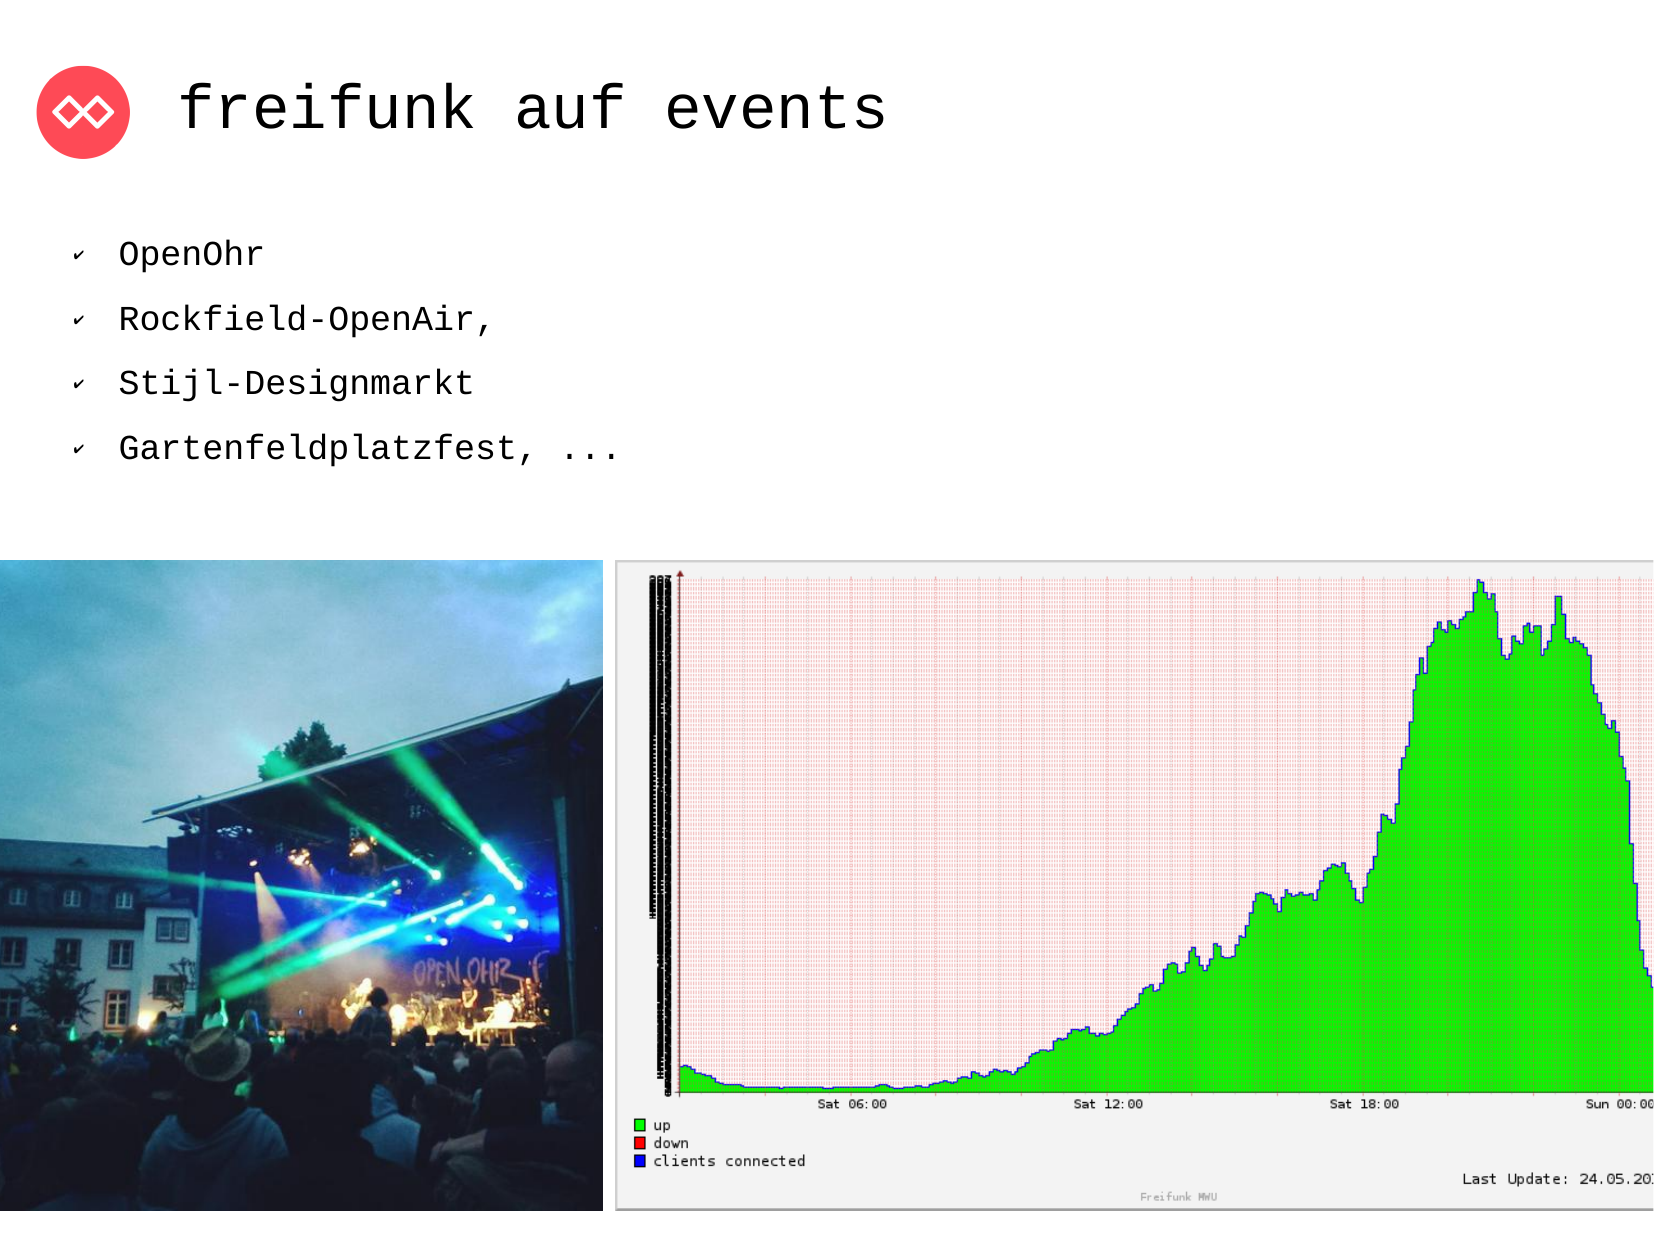

# freifunk auf events
OpenOhr
Rockfield-OpenAir,
Stijl-Designmarkt
Gartenfeldplatzfest, ...